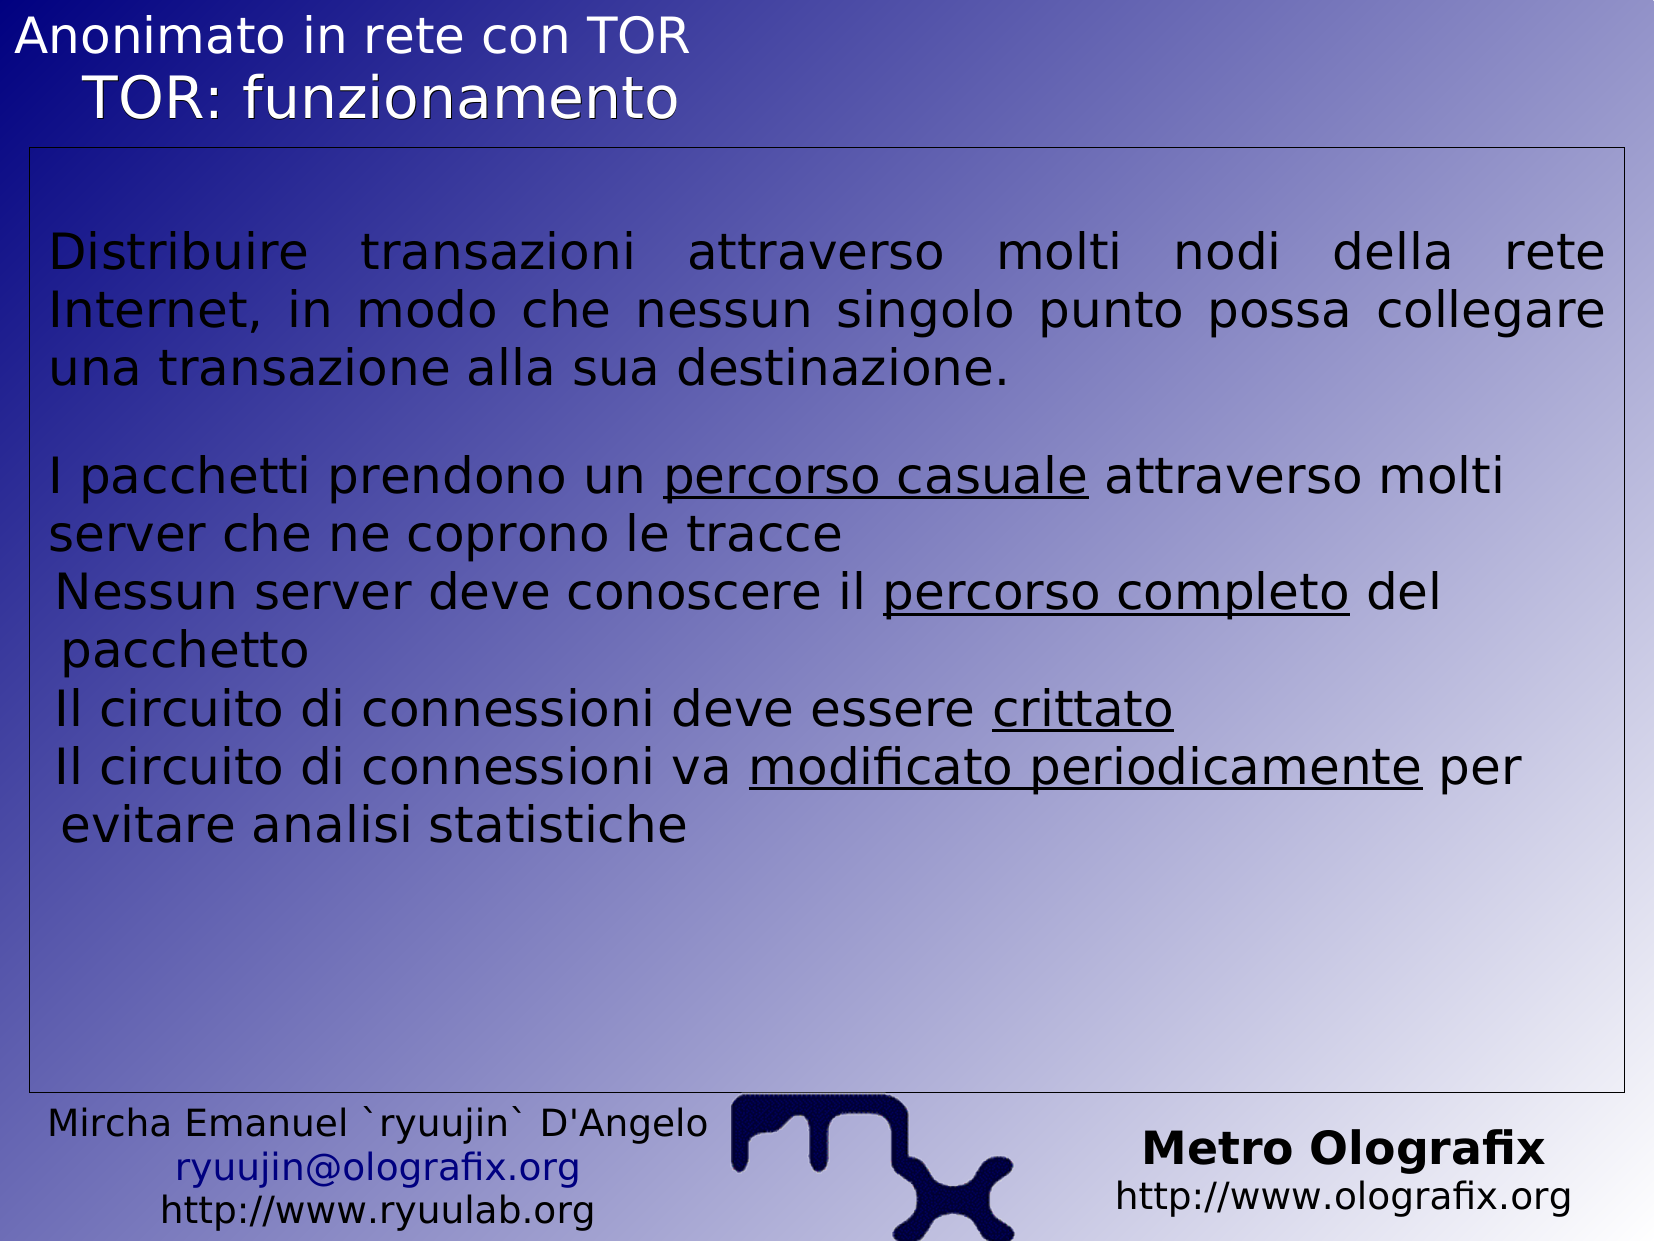

Anonimato in rete con TOR
# TOR: funzionamento
Distribuire transazioni attraverso molti nodi della rete Internet, in modo che nessun singolo punto possa collegare una transazione alla sua destinazione.
I pacchetti prendono un percorso casuale attraverso molti server che ne coprono le tracce
Nessun server deve conoscere il percorso completo del pacchetto
Il circuito di connessioni deve essere crittato
Il circuito di connessioni va modificato periodicamente per evitare analisi statistiche
Mircha Emanuel `ryuujin` D'Angelo
ryuujin@olografix.org
http://www.ryuulab.org
Metro Olografix
http://www.olografix.org